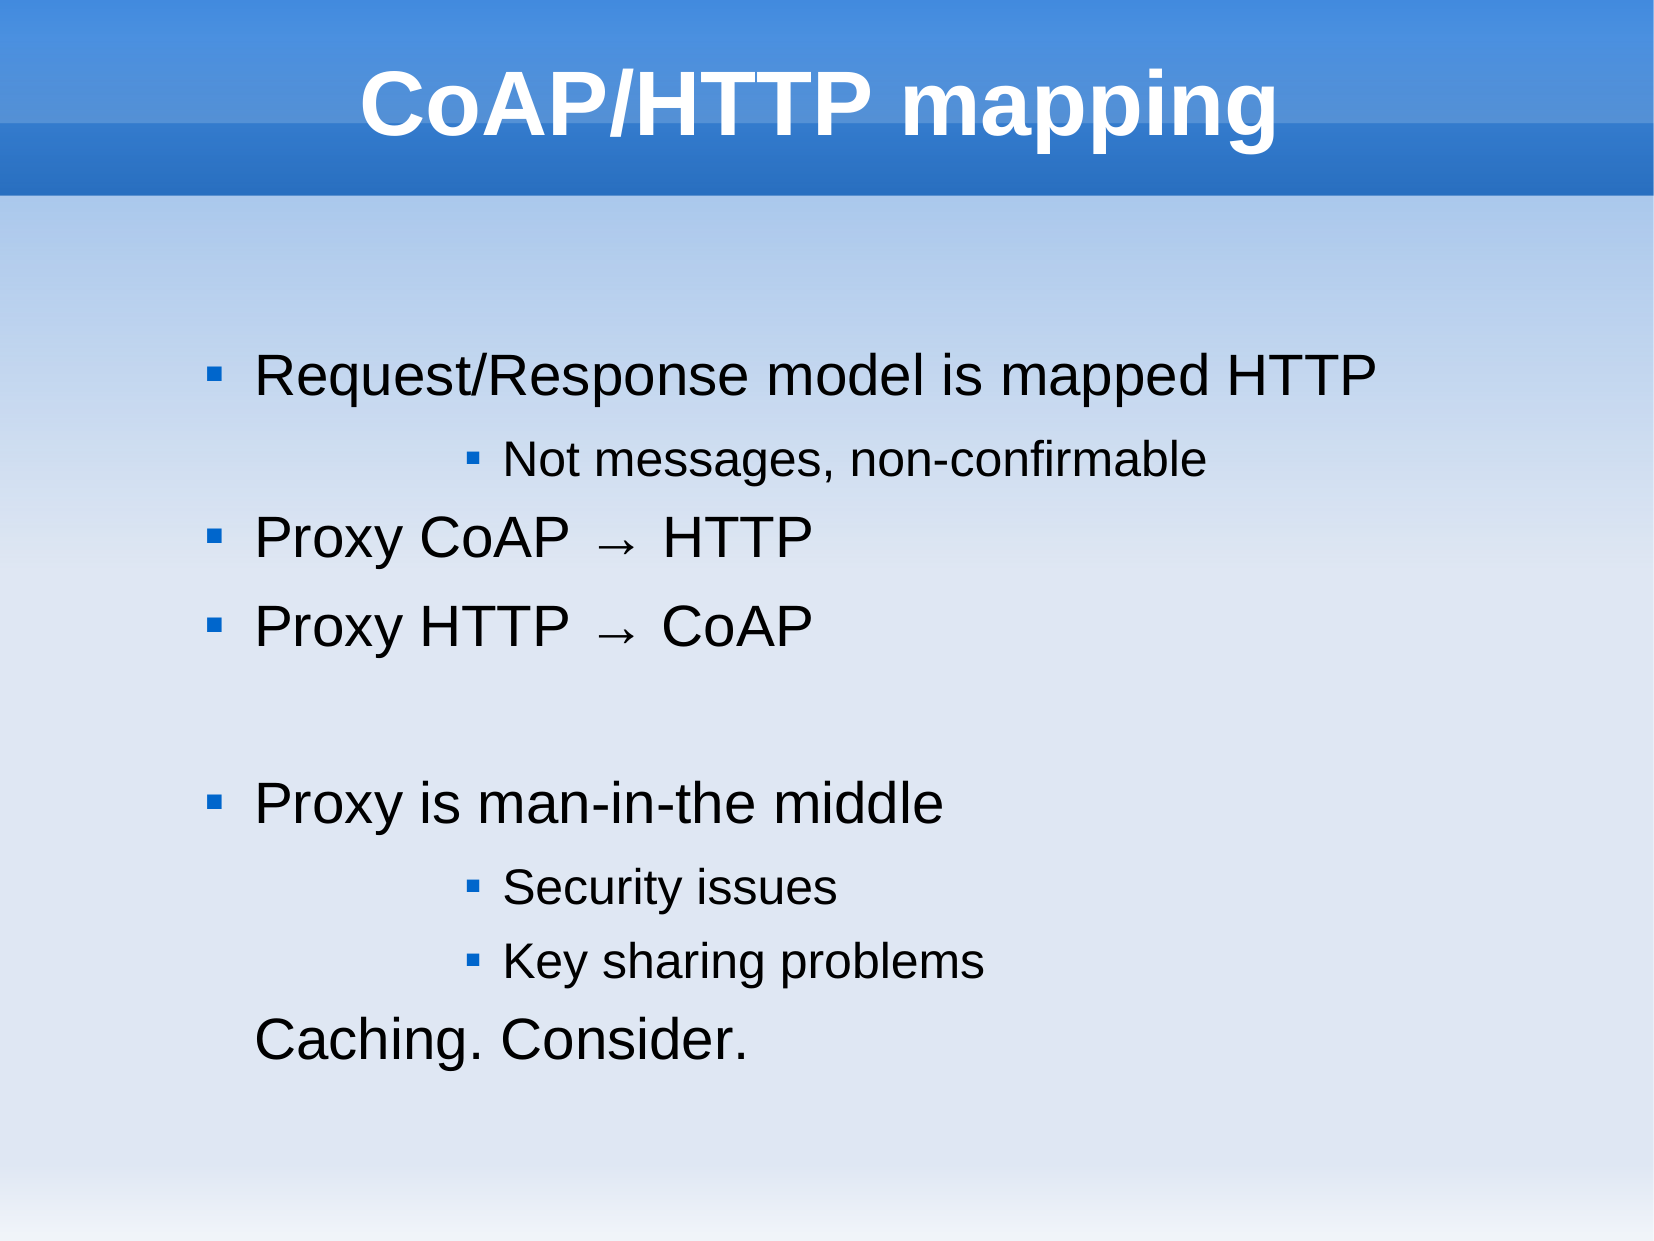

# CoAP/HTTP mapping
Request/Response model is mapped HTTP
Not messages, non-confirmable
Proxy CoAP → HTTP
Proxy HTTP → CoAP
Proxy is man-in-the middle
Security issues
Key sharing problems
Caching. Consider.